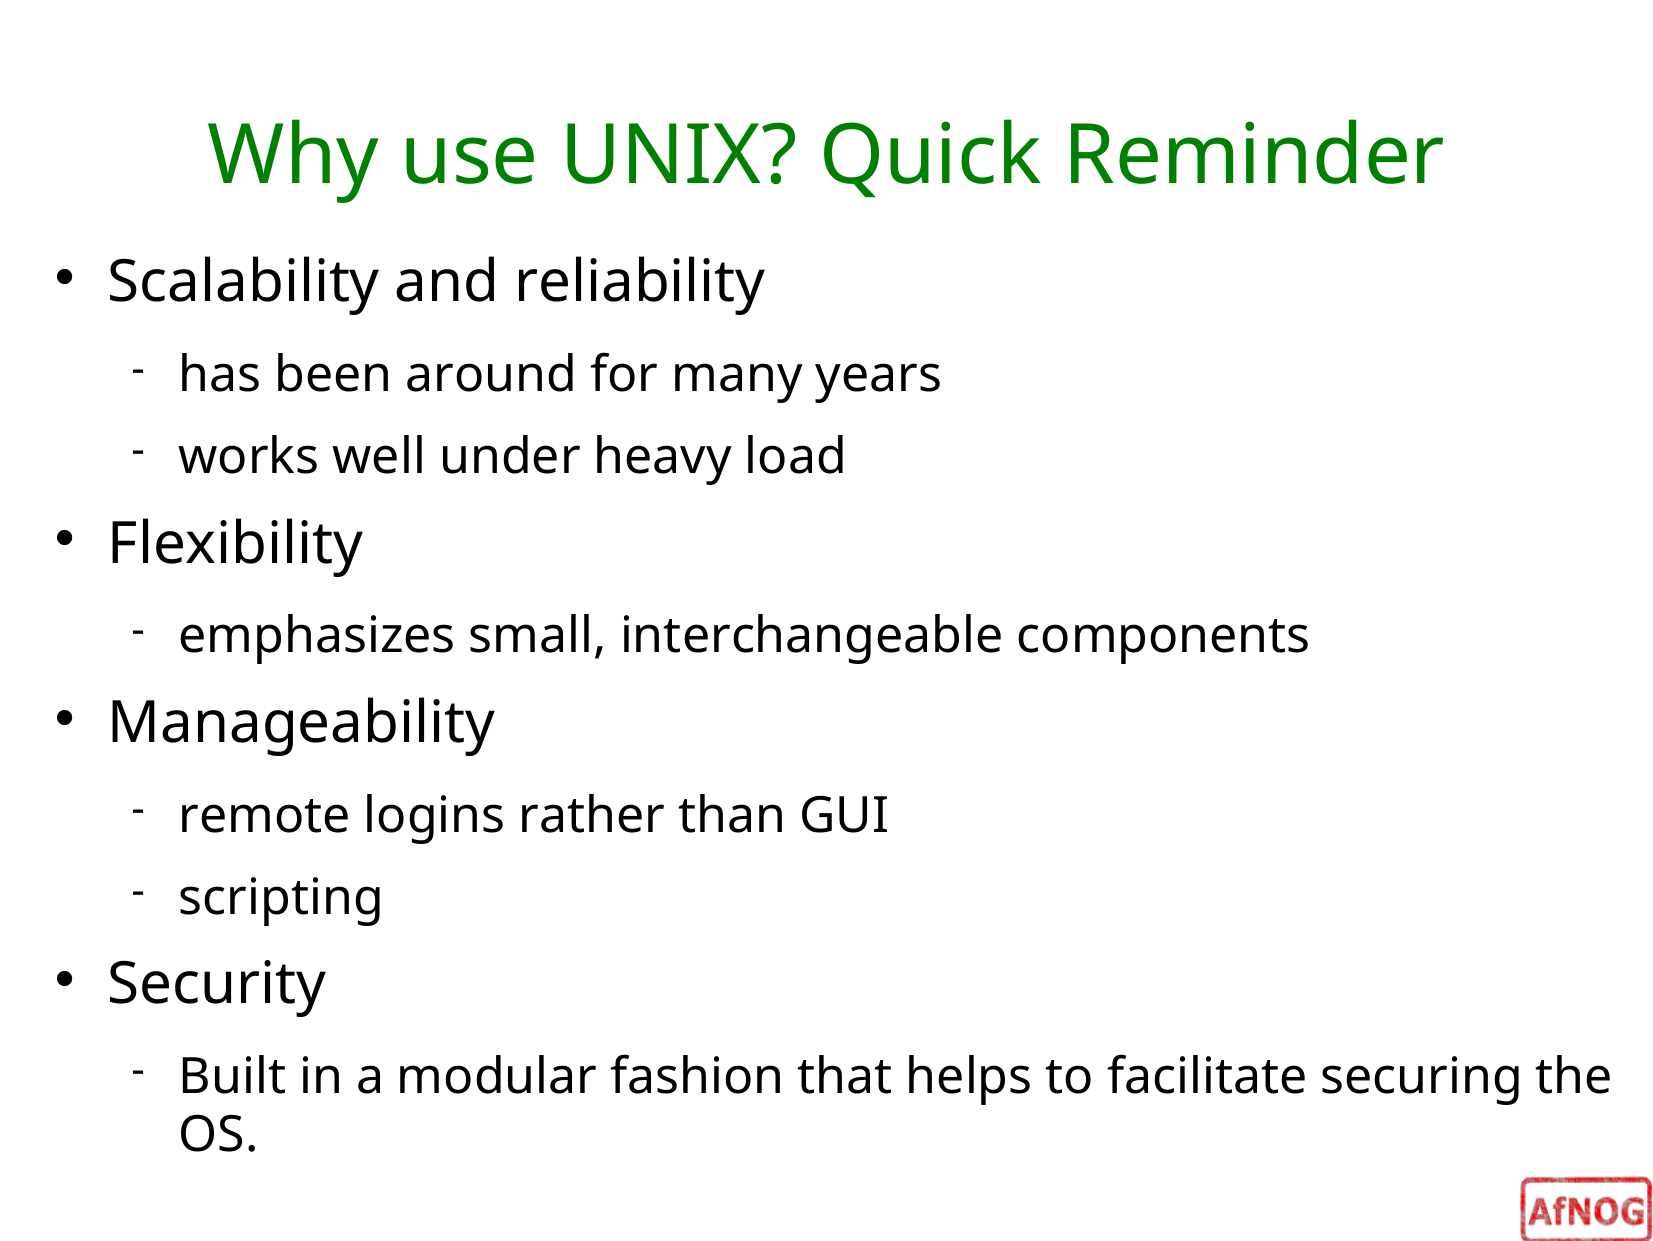

Why use UNIX? Quick Reminder
Scalability and reliability
has been around for many years
works well under heavy load
Flexibility
emphasizes small, interchangeable components
Manageability
remote logins rather than GUI
scripting
Security
Built in a modular fashion that helps to facilitate securing the OS.